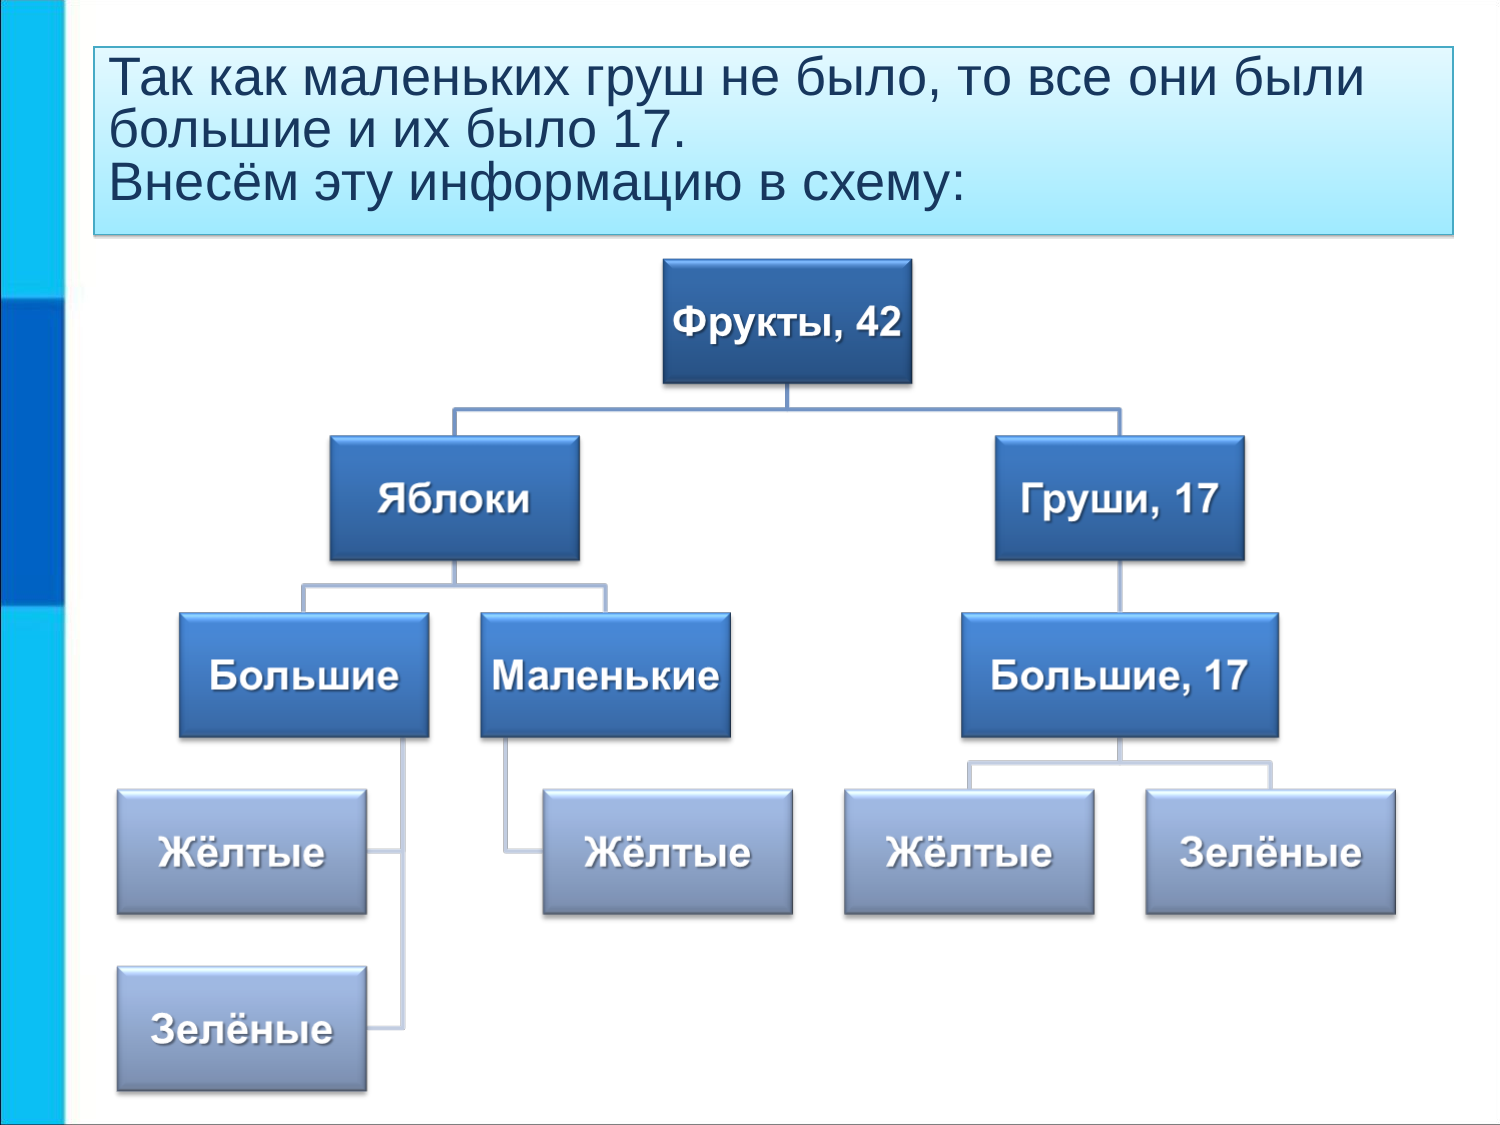

# Так как маленьких груш не было, то все они были большие и их было 17. Внесём эту информацию в схему: